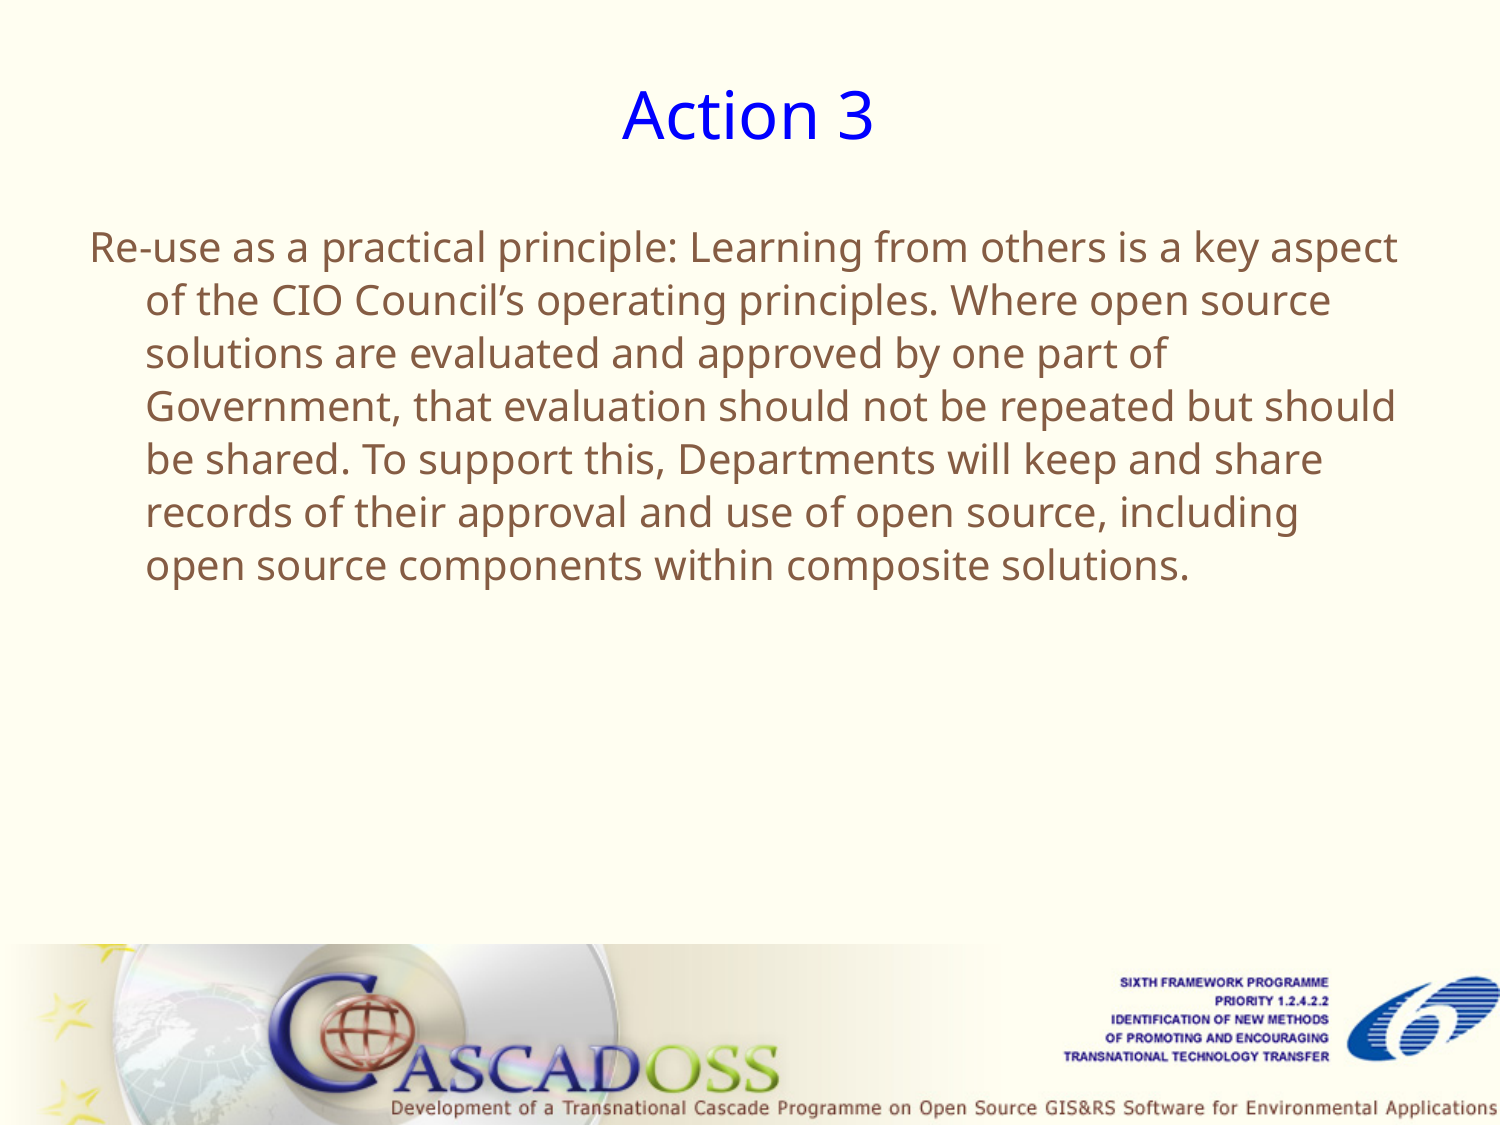

# Action 3
Re-use as a practical principle: Learning from others is a key aspect of the CIO Council’s operating principles. Where open source solutions are evaluated and approved by one part of Government, that evaluation should not be repeated but should be shared. To support this, Departments will keep and share records of their approval and use of open source, including open source components within composite solutions.